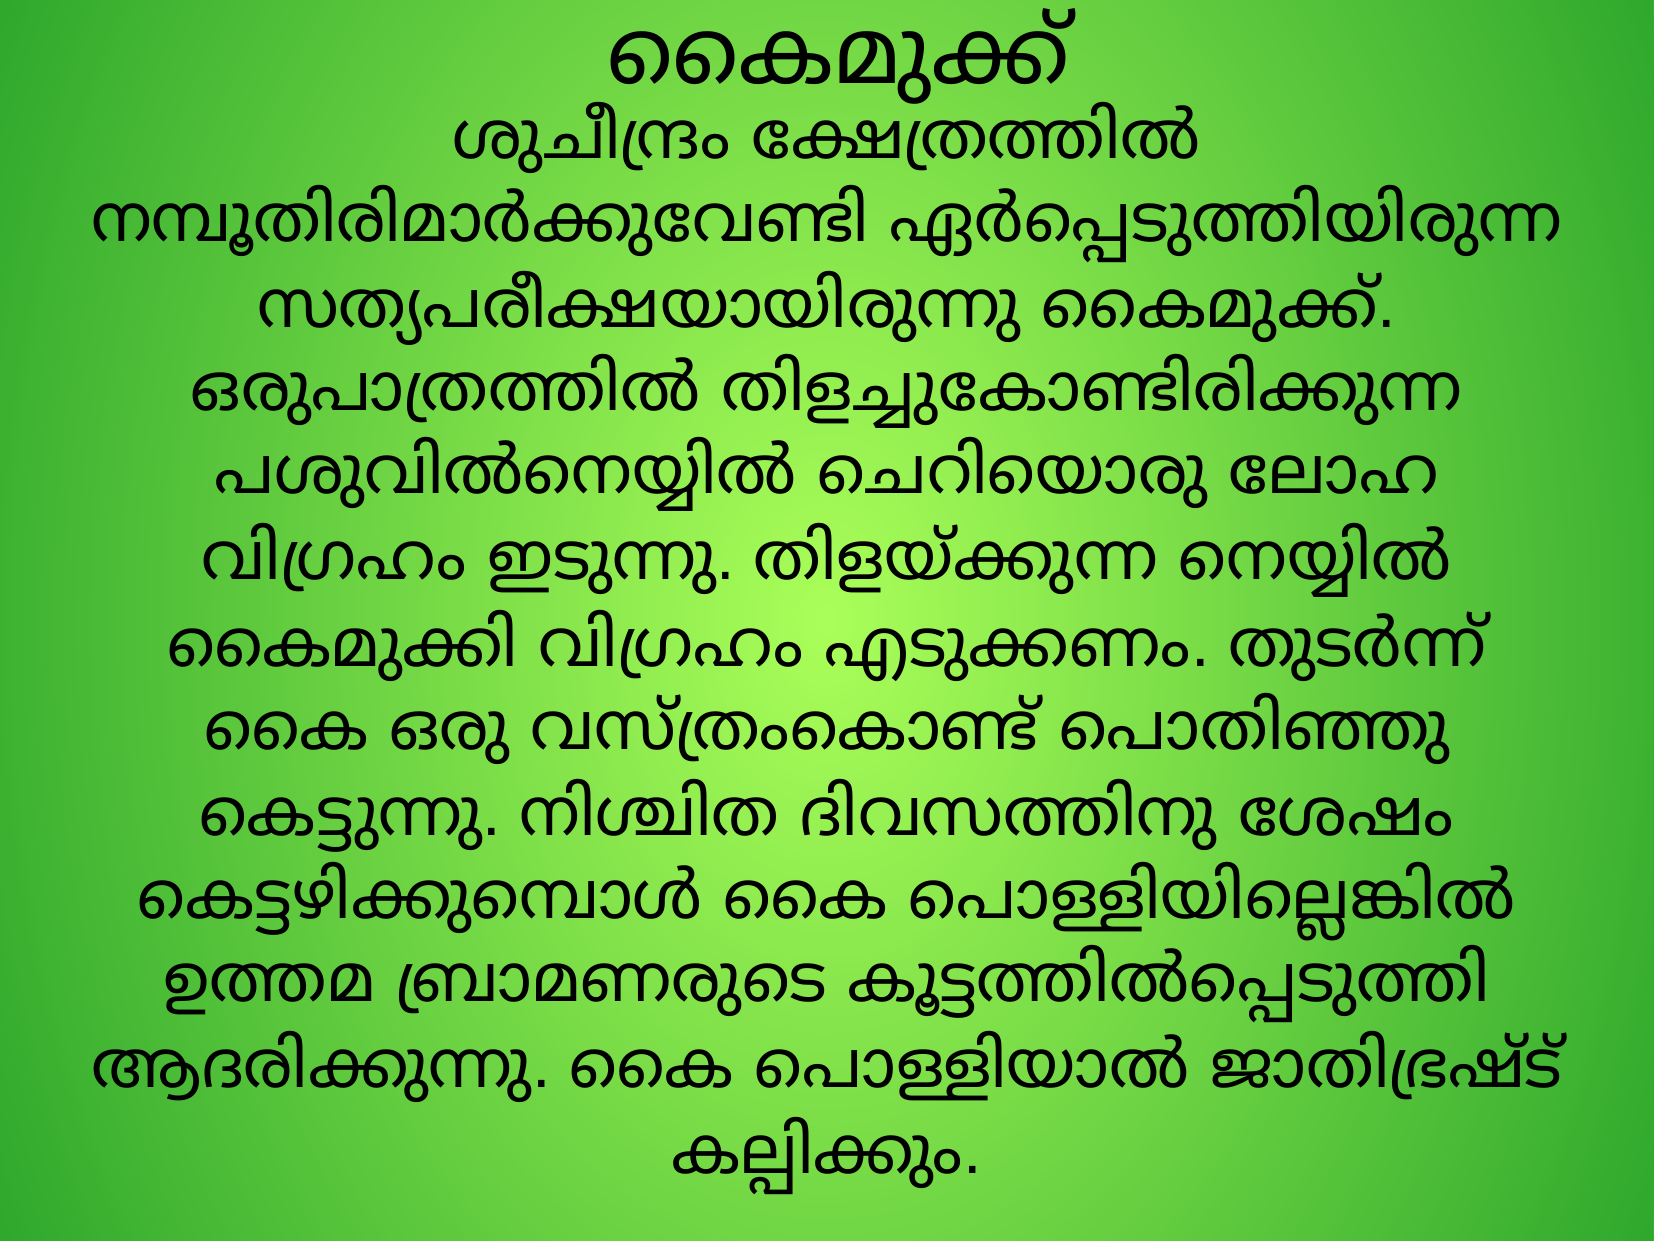

# കൈമുക്ക്
ശുചീന്ദ്രം ക്ഷേത്രത്തിൽ നമ്പൂതിരിമാർക്കുവേണ്ടി ഏർപ്പെടുത്തിയിരുന്ന സത്യപരീക്ഷയായിരുന്നു കൈമുക്ക്. ഒരുപാത്രത്തിൽ തിളച്ചുകോണ്ടിരിക്കുന്ന പശുവിൽനെയ്യിൽ ചെറിയൊരു ലോഹ വിഗ്രഹം ഇടുന്നു. തിളയ്ക്കുന്ന നെയ്യിൽ കൈമുക്കി വിഗ്രഹം എടുക്കണം. തുടർന്ന് കൈ ഒരു വസ്ത്രംകൊണ്ട് പൊതിഞ്ഞു കെട്ടുന്നു. നിശ്ചിത ദിവസത്തിനു ശേഷം കെട്ടഴിക്കുമ്പൊൾ കൈ പൊള്ളിയില്ലെങ്കിൽ ഉത്തമ ബ്രാമണരുടെ കൂട്ടത്തിൽപ്പെടുത്തി ആദരിക്കുന്നു. കൈ പൊള്ളിയാൽ ജാതിഭ്രഷ്ട് കല്പിക്കും.